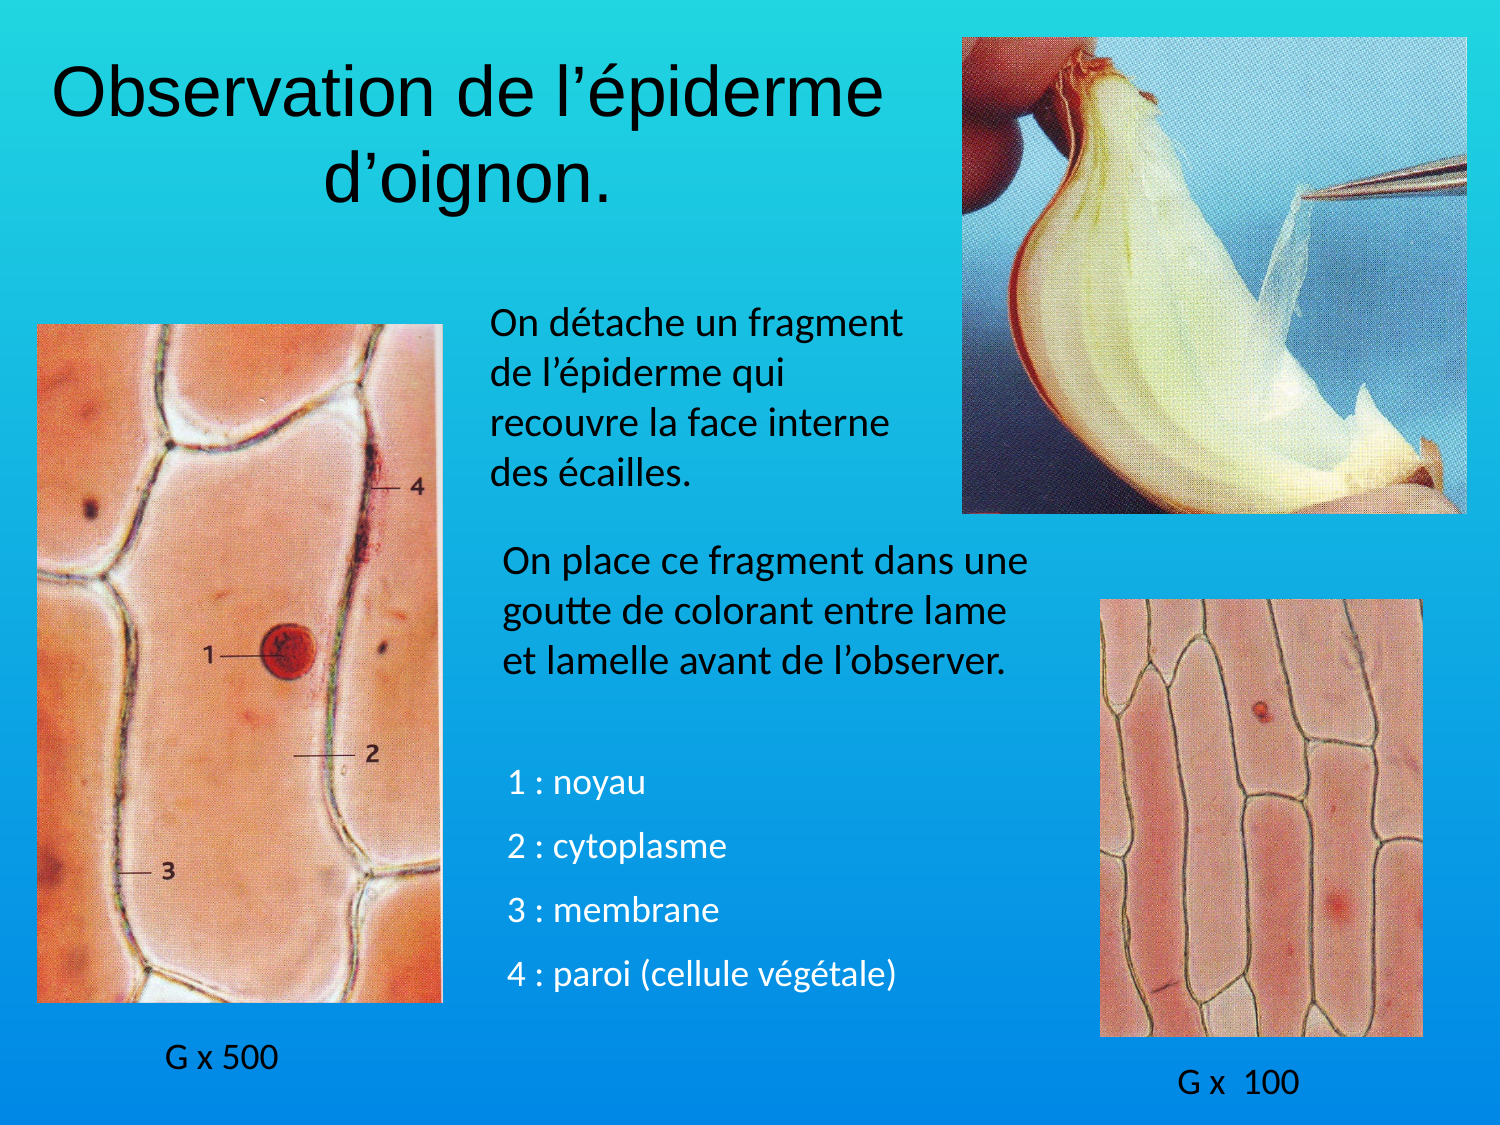

# Observation de l’épiderme d’oignon.
On détache un fragment de l’épiderme qui recouvre la face interne des écailles.
On place ce fragment dans une goutte de colorant entre lame et lamelle avant de l’observer.
1 : noyau
2 : cytoplasme
3 : membrane
4 : paroi (cellule végétale)
G x 500
G x 100